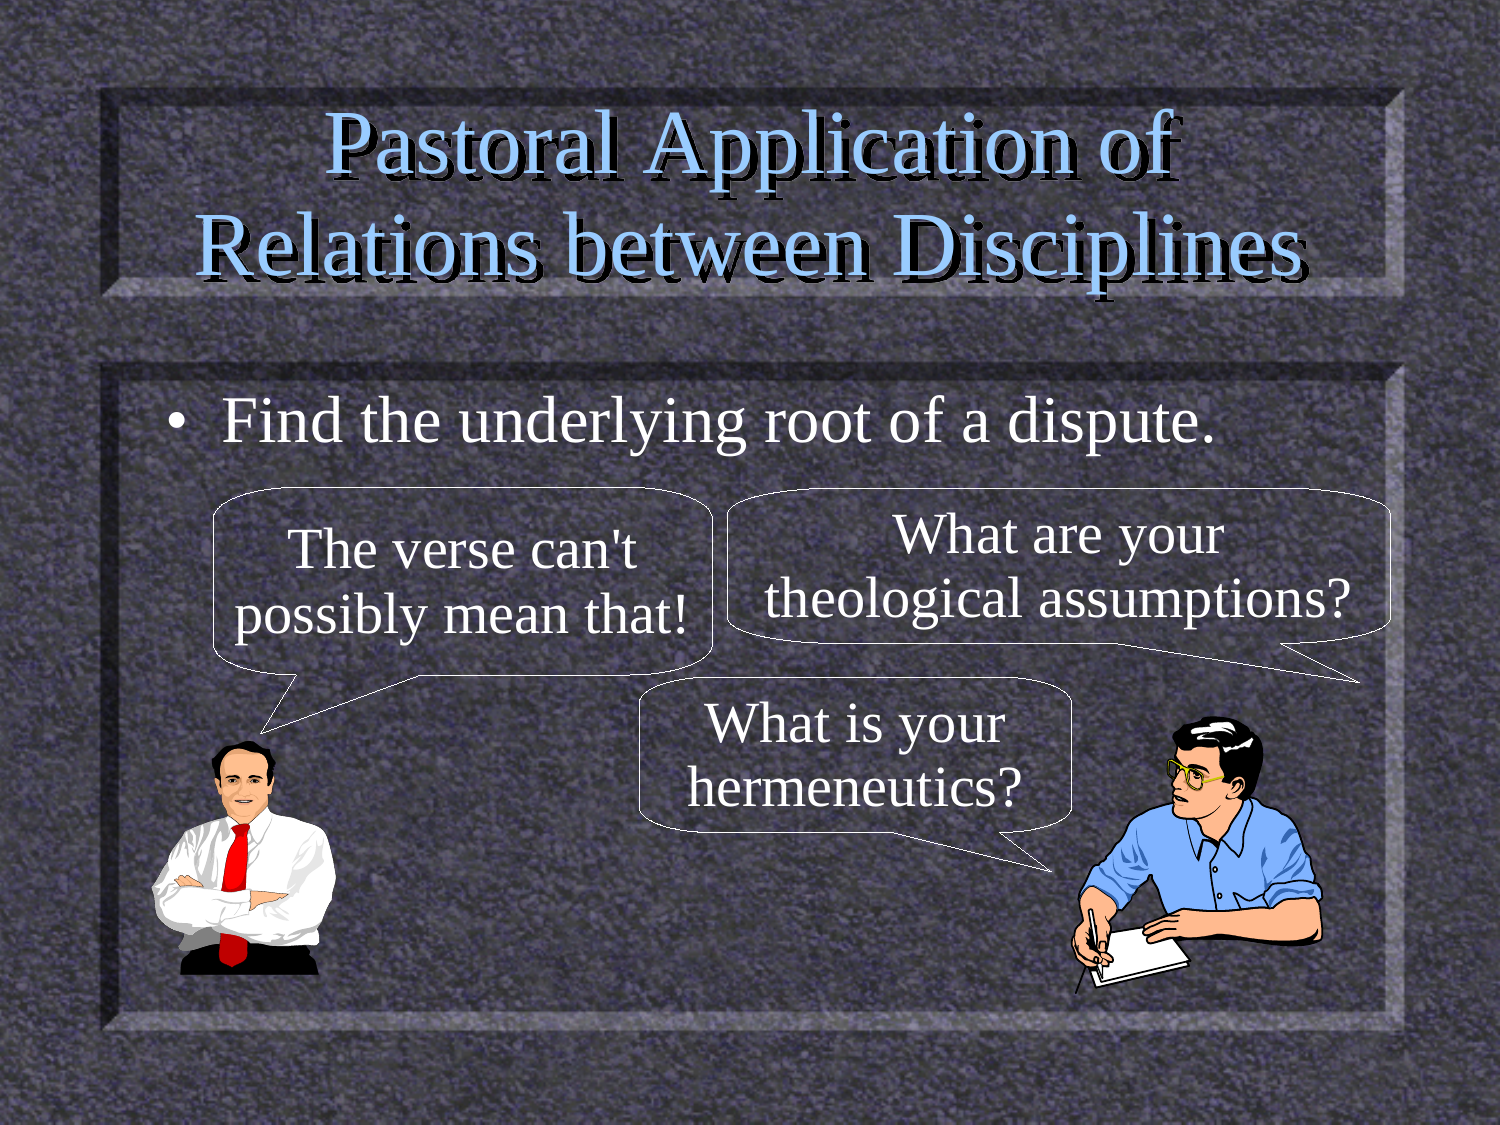

# Pastoral Application of Relations between Disciplines
Find the underlying root of a dispute.
The verse can't
possibly mean that!
What are your
theological assumptions?
What is your
hermeneutics?